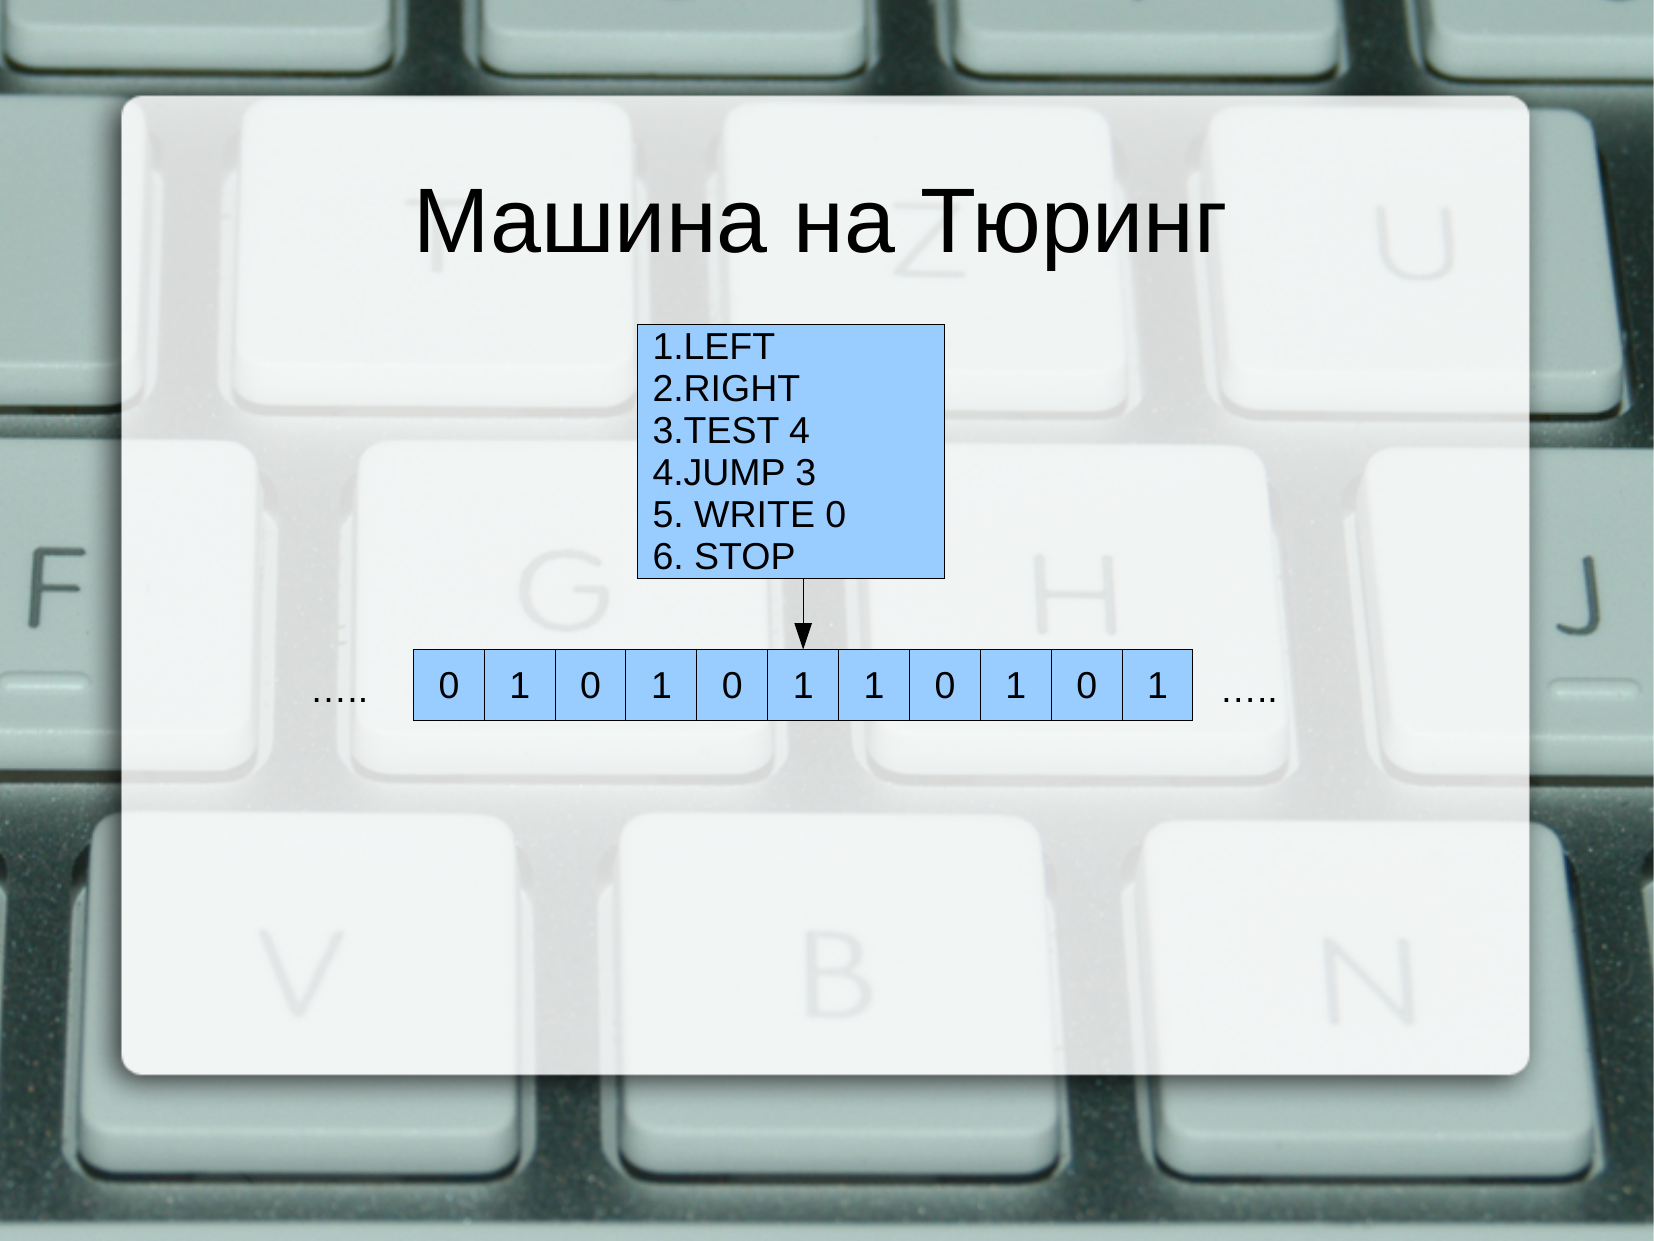

# Машина на Тюринг
LEFT
RIGHT
TEST 4
JUMP 3
 WRITE 0
 STOP
0
1
0
1
0
1
1
0
1
0
1
…..
…..